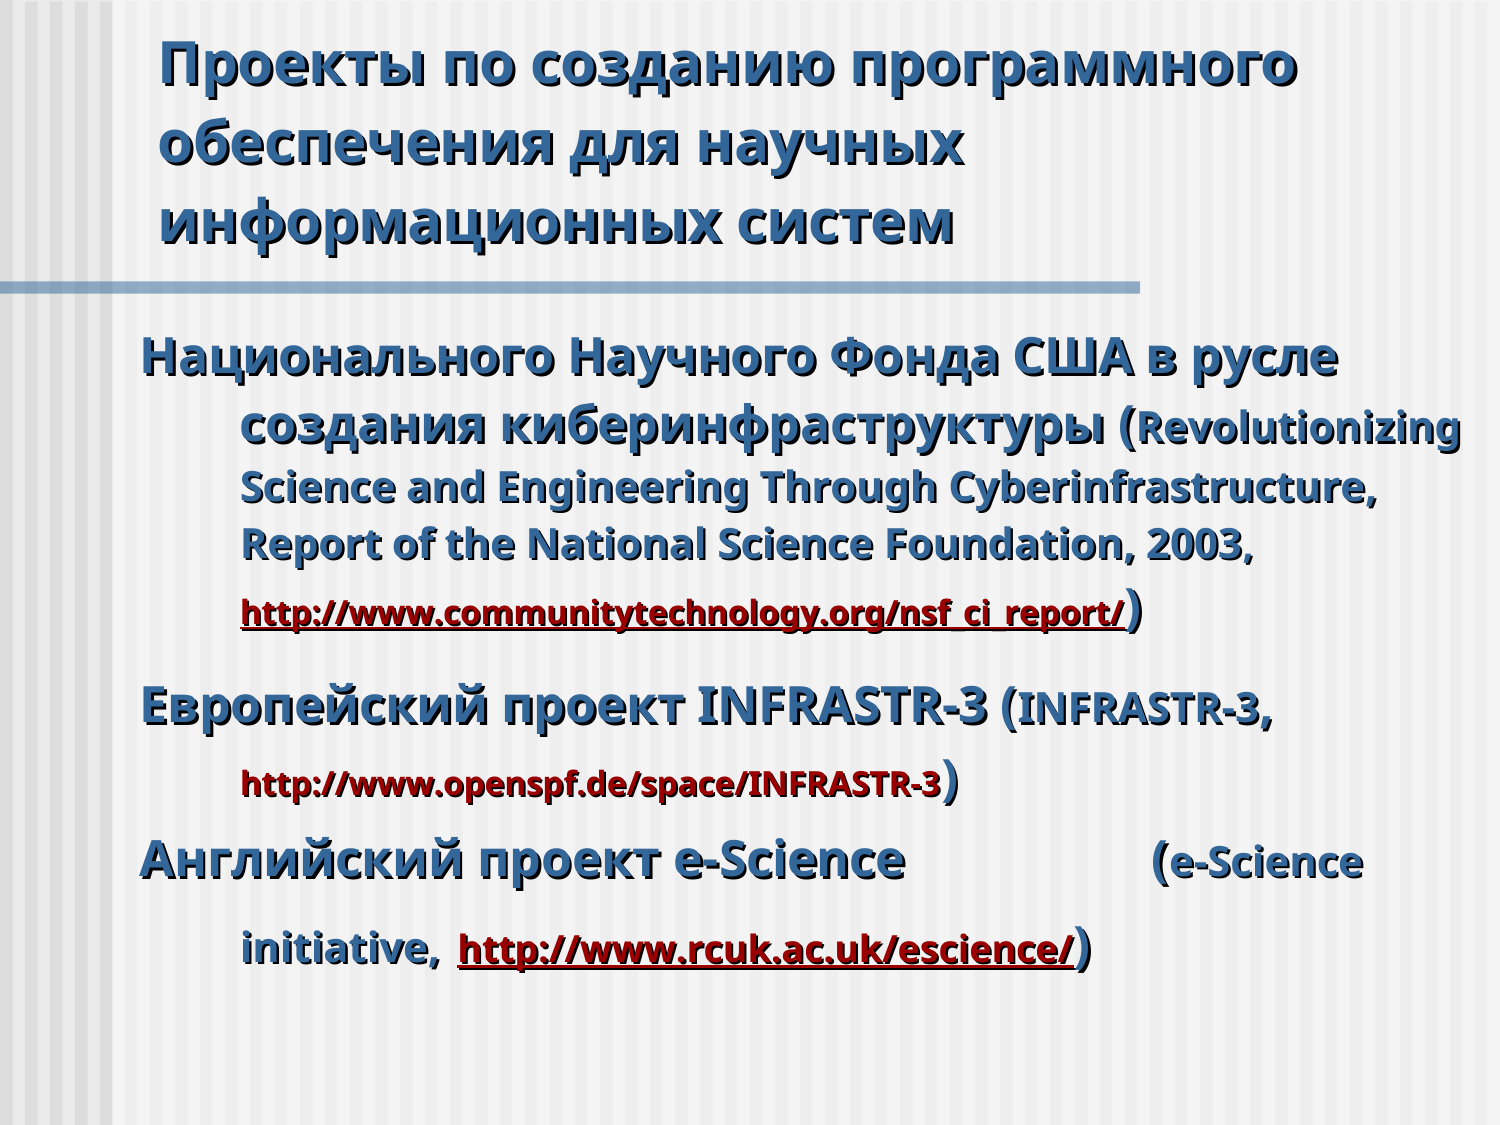

# Проекты по созданию программного обеспечения для научных информационных систем
Национального Научного Фонда США в русле создания киберинфраструктуры (Revolutionizing Science and Engineering Through Cyberinfrastructure, Report of the National Science Foundation, 2003, http://www.communitytechnology.org/nsf_ci_report/)
Европейский проект INFRASTR-3 (INFRASTR-3, http://www.openspf.de/space/INFRASTR-3)
Английский проект e-Science (e-Science initiative, http://www.rcuk.ac.uk/escience/)